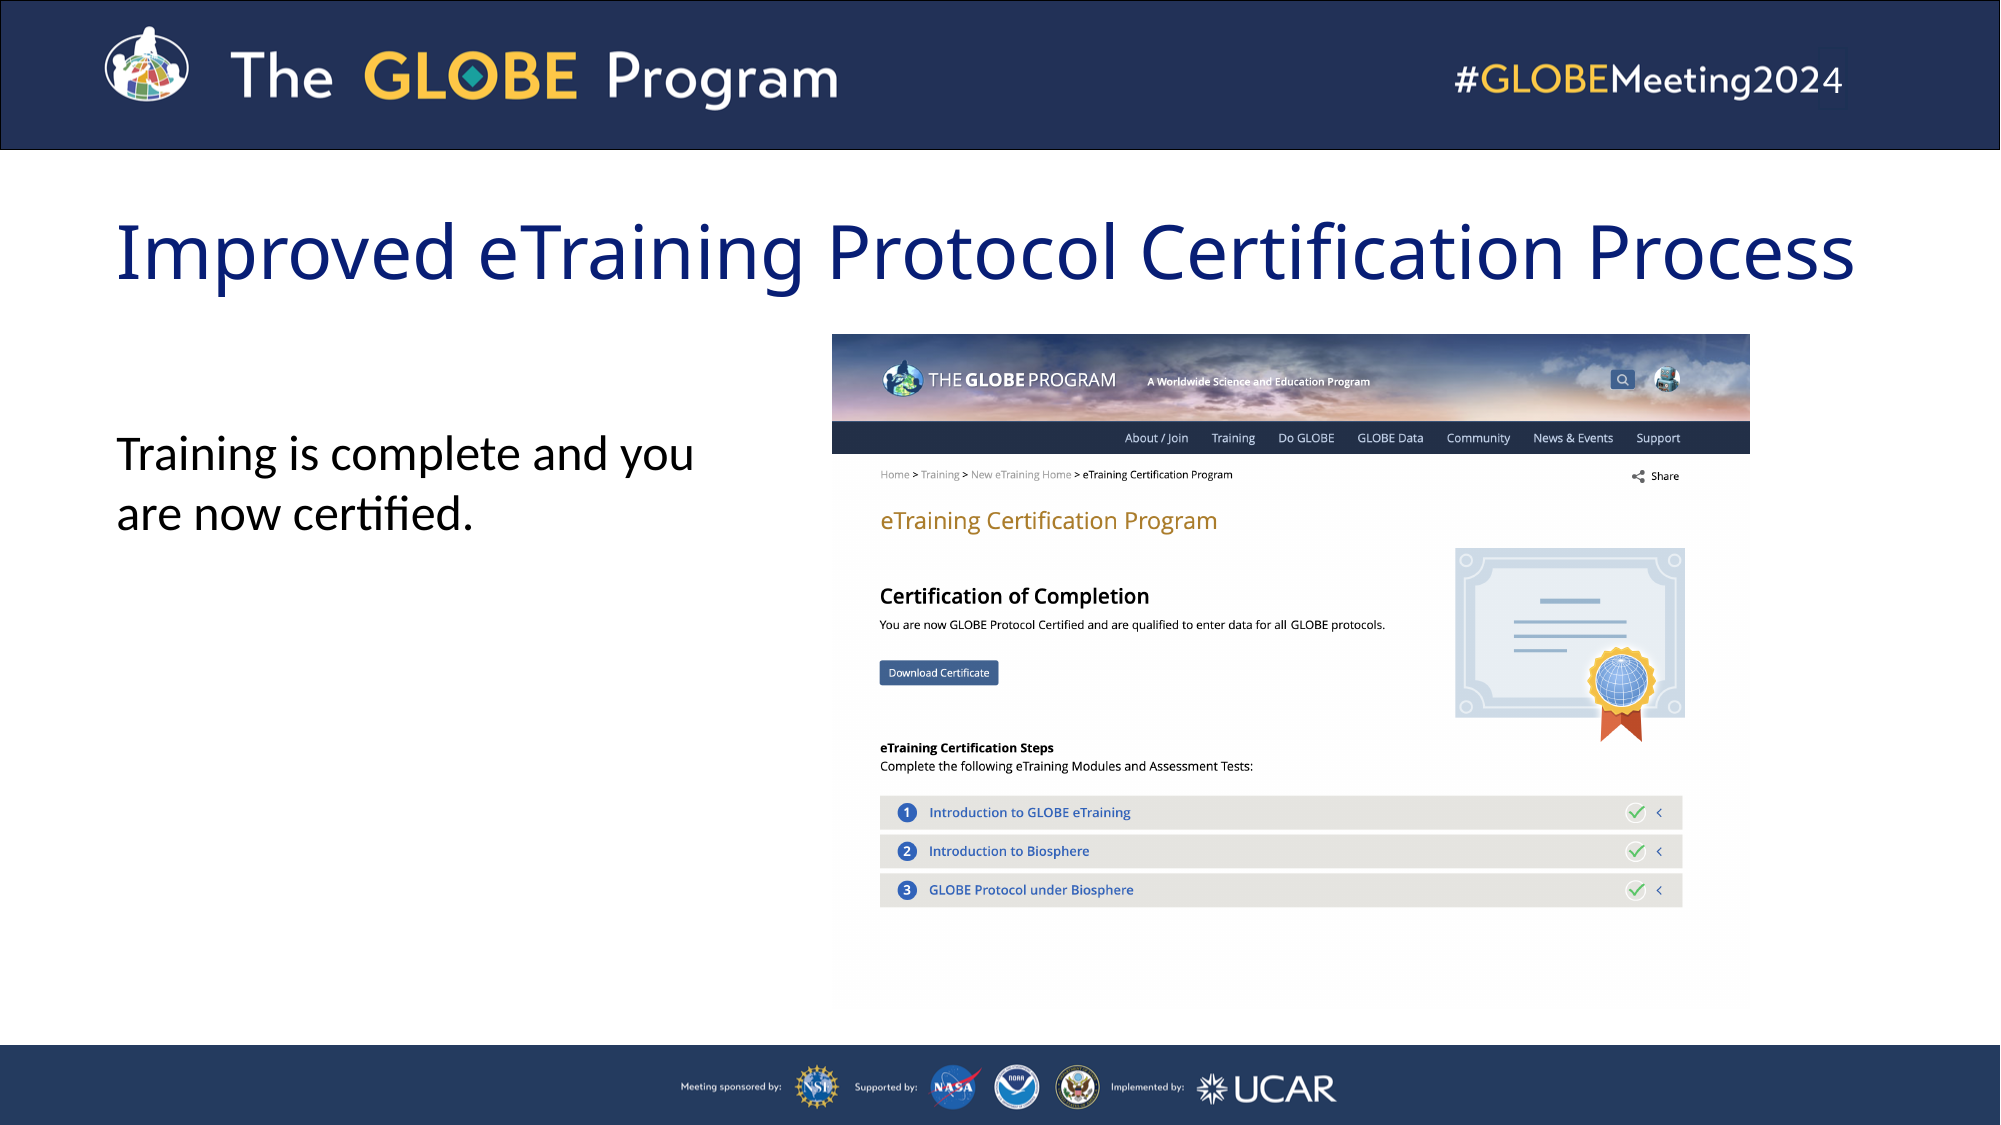

Improved eTraining Protocol Certification Process
Training is complete and you are now certified.